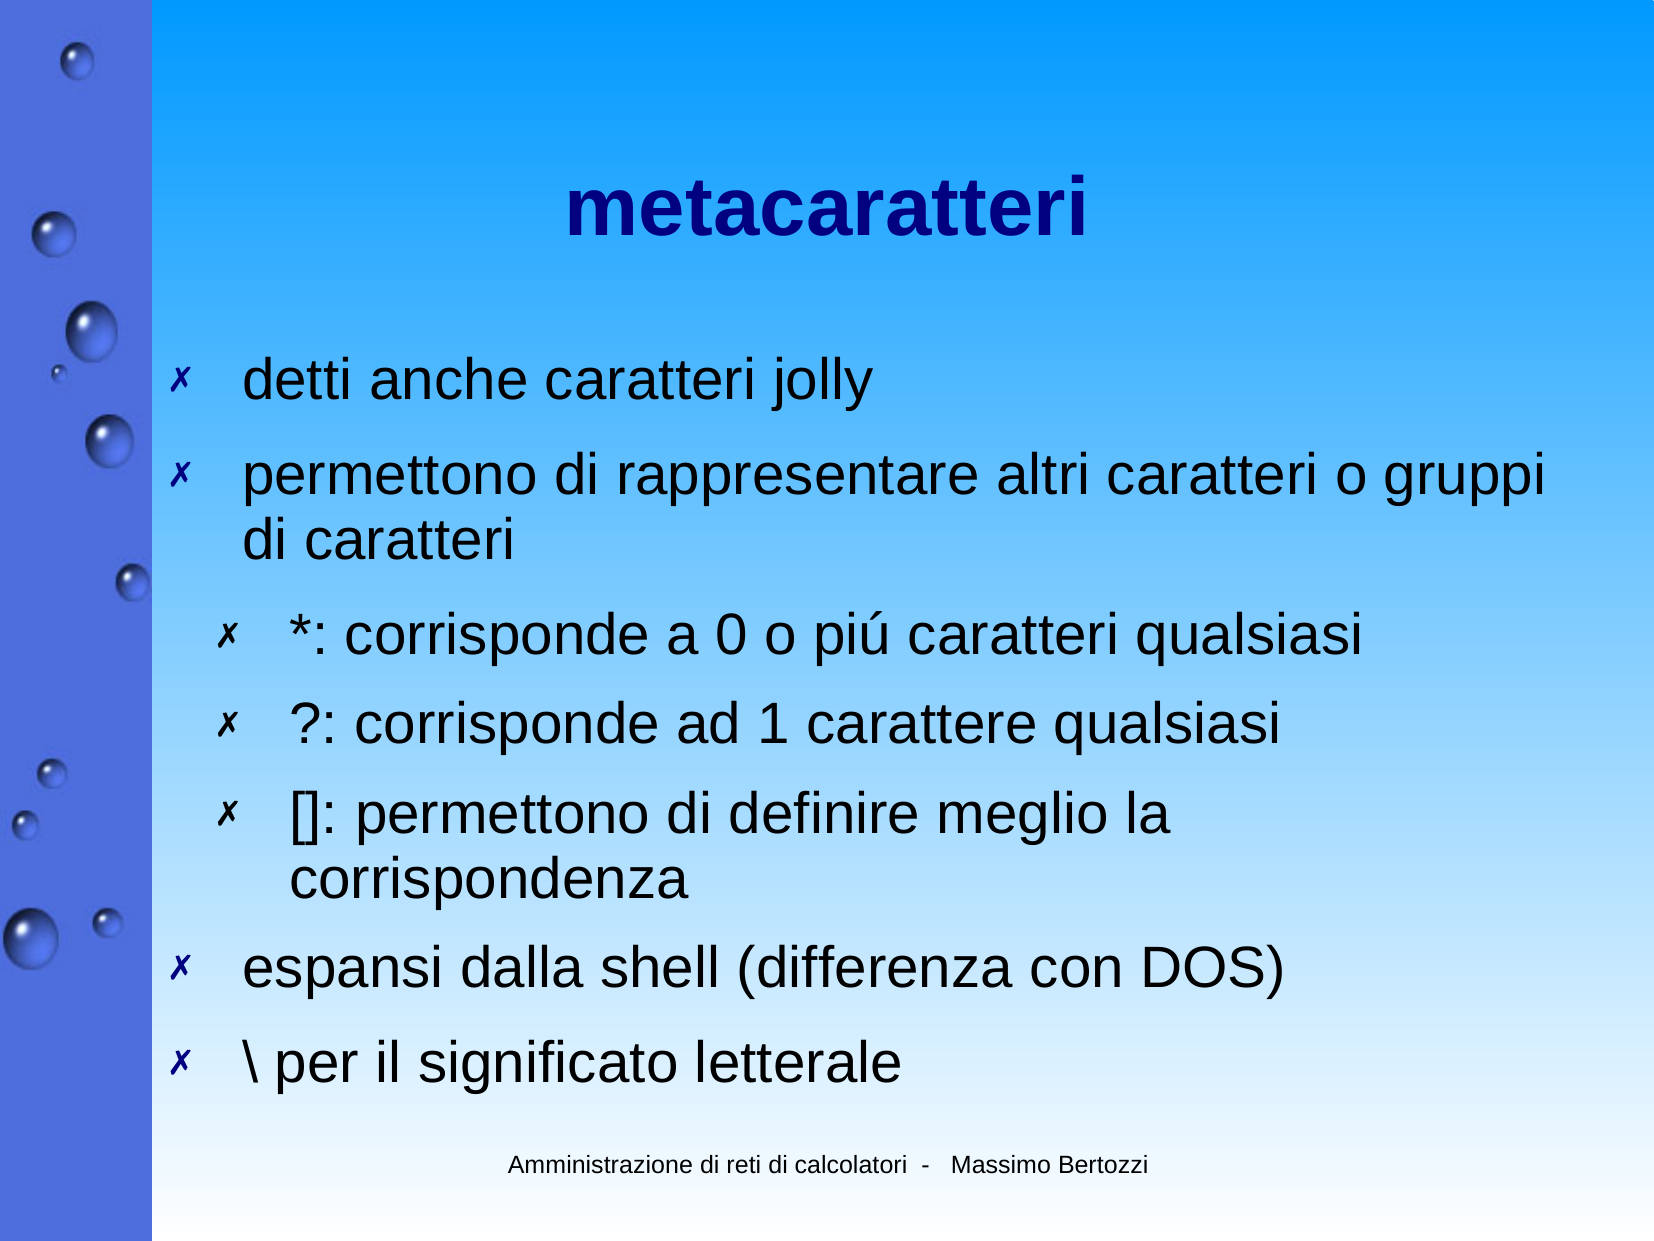

# metacaratteri
detti anche caratteri jolly
permettono di rappresentare altri caratteri o gruppi di caratteri
*: corrisponde a 0 o piú caratteri qualsiasi
?: corrisponde ad 1 carattere qualsiasi
[]: permettono di definire meglio la corrispondenza
espansi dalla shell (differenza con DOS)
\ per il significato letterale